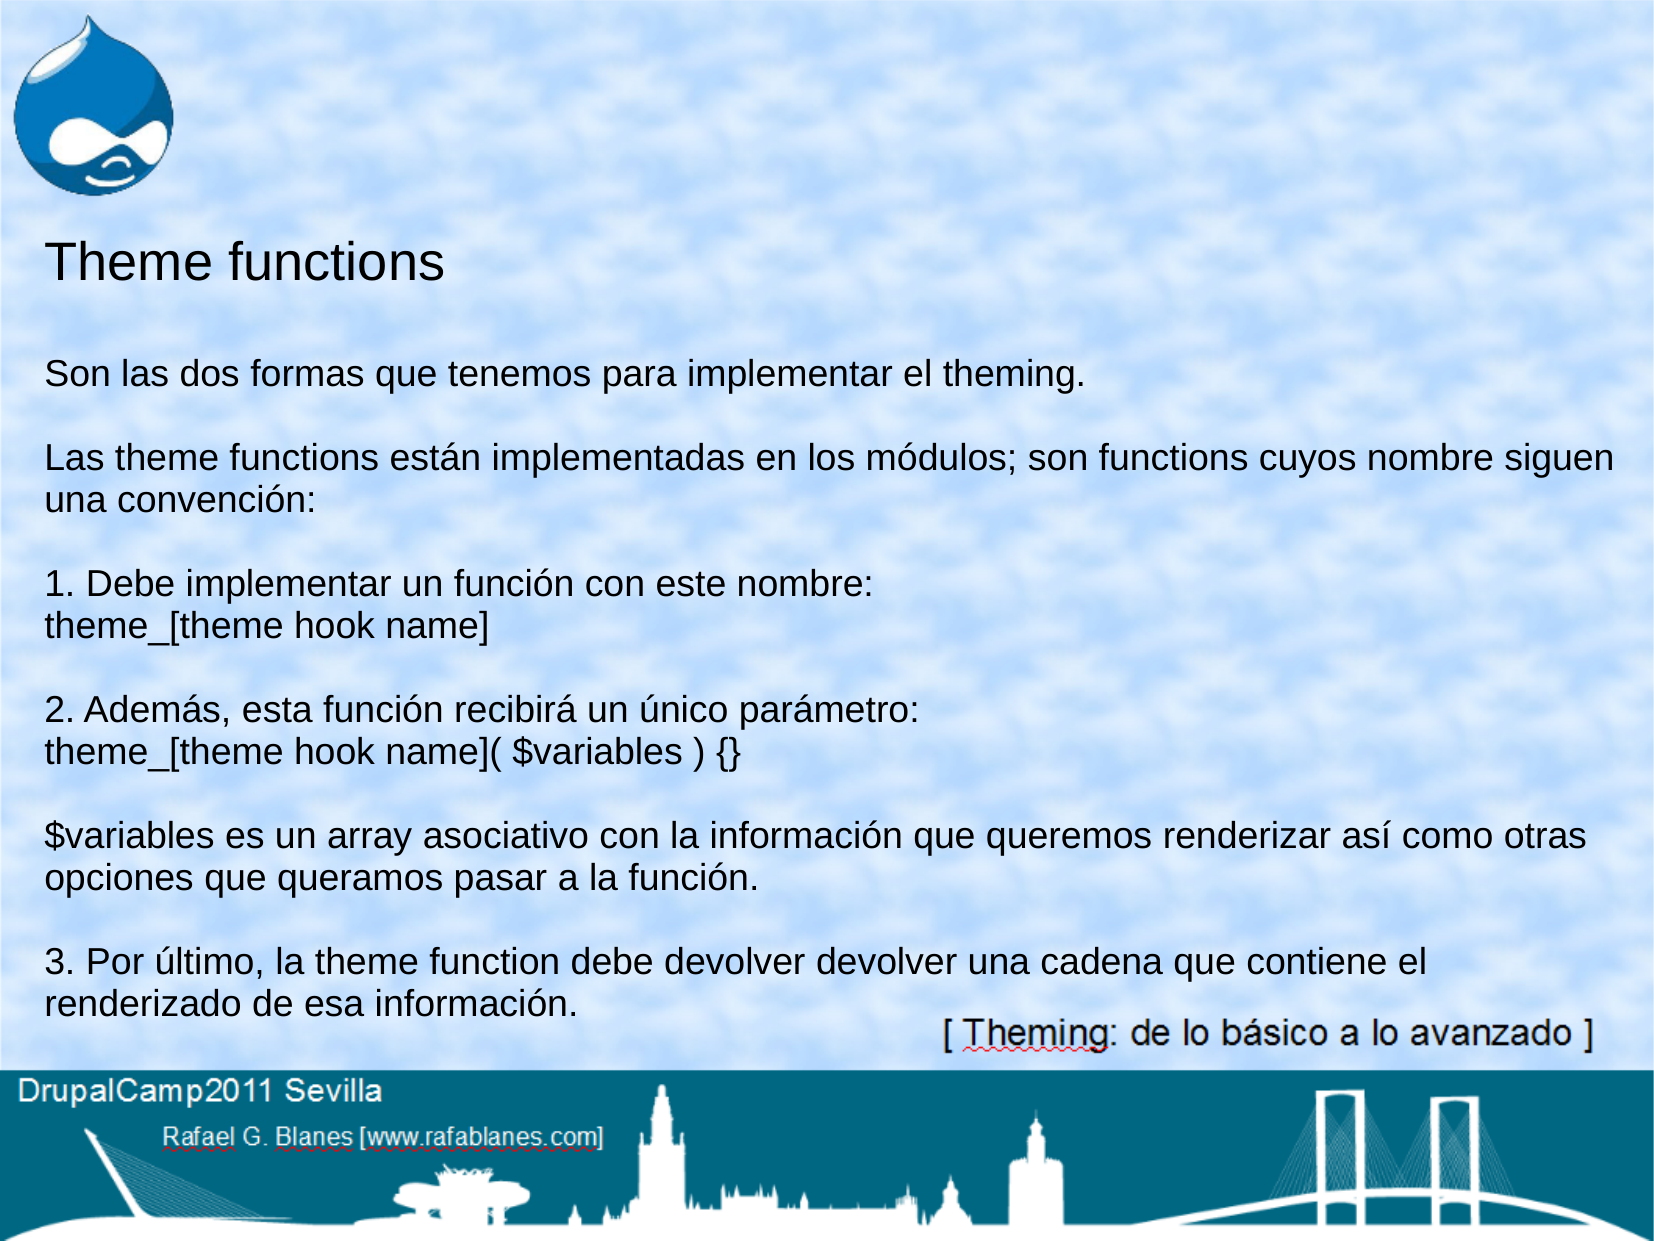

Theme functions
Son las dos formas que tenemos para implementar el theming.
Las theme functions están implementadas en los módulos; son functions cuyos nombre siguen una convención:
1. Debe implementar un función con este nombre:
theme_[theme hook name]
2. Además, esta función recibirá un único parámetro:
theme_[theme hook name]( $variables ) {}
$variables es un array asociativo con la información que queremos renderizar así como otras opciones que queramos pasar a la función.
3. Por último, la theme function debe devolver devolver una cadena que contiene el renderizado de esa información.